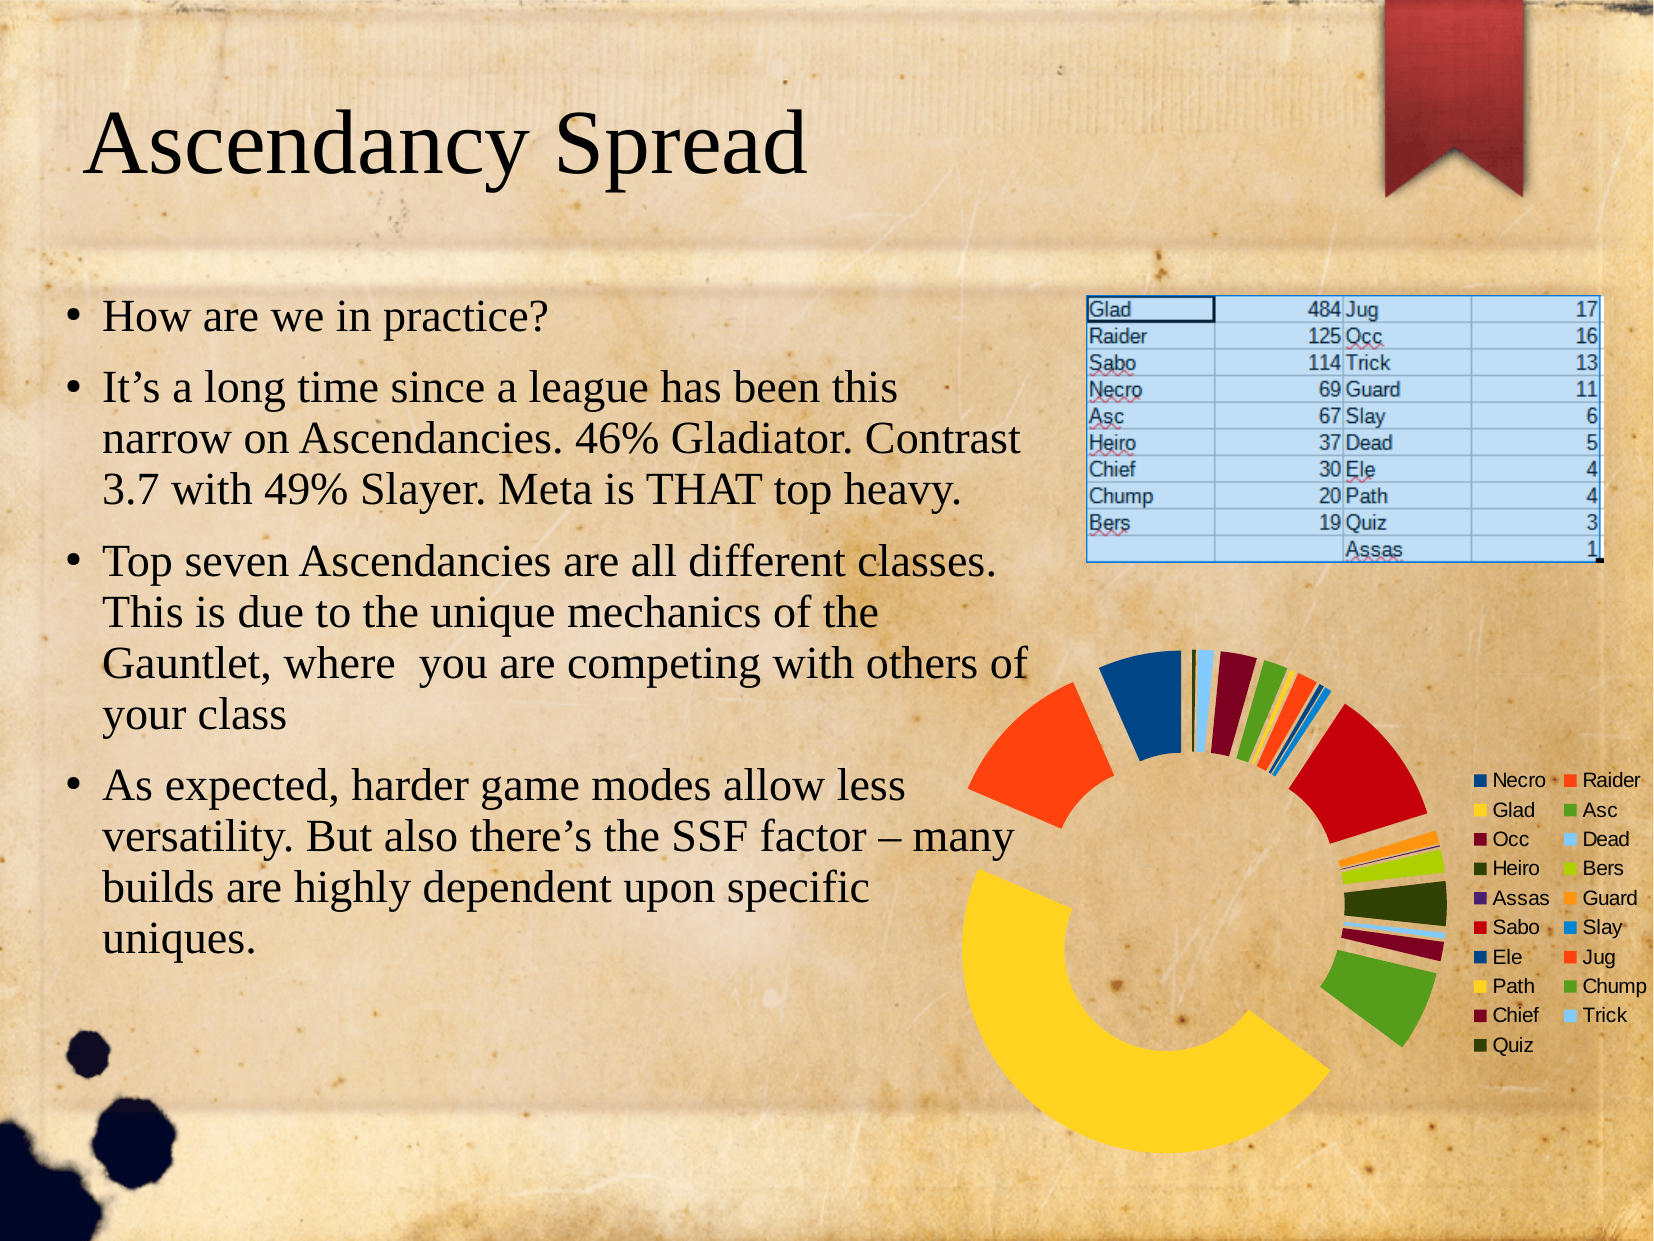

# Ascendancy Spread
How are we in practice?
It’s a long time since a league has been this narrow on Ascendancies. 46% Gladiator. Contrast 3.7 with 49% Slayer. Meta is THAT top heavy.
Top seven Ascendancies are all different classes. This is due to the unique mechanics of the Gauntlet, where you are competing with others of your class
As expected, harder game modes allow less versatility. But also there’s the SSF factor – many builds are highly dependent upon specific uniques.